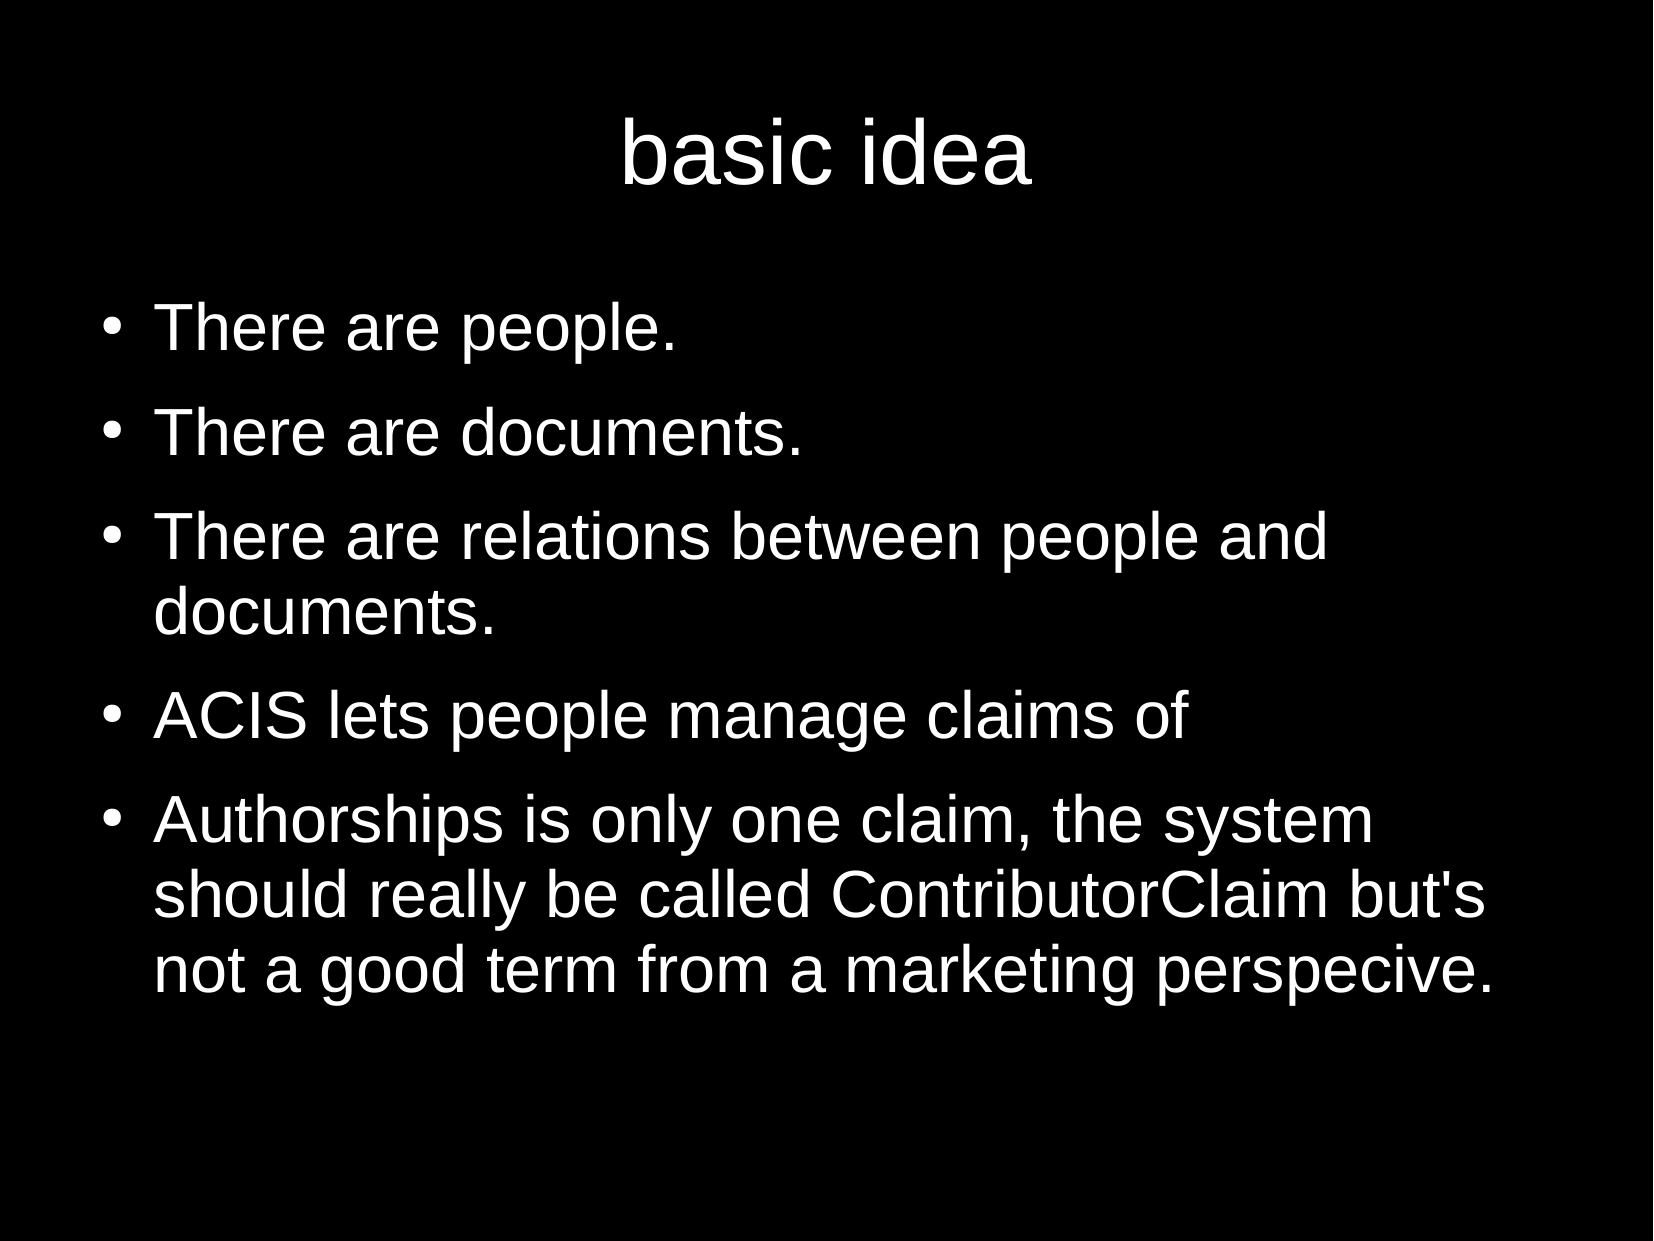

# basic idea
There are people.
There are documents.
There are relations between people and documents.
ACIS lets people manage claims of
Authorships is only one claim, the system should really be called ContributorClaim but's not a good term from a marketing perspecive.